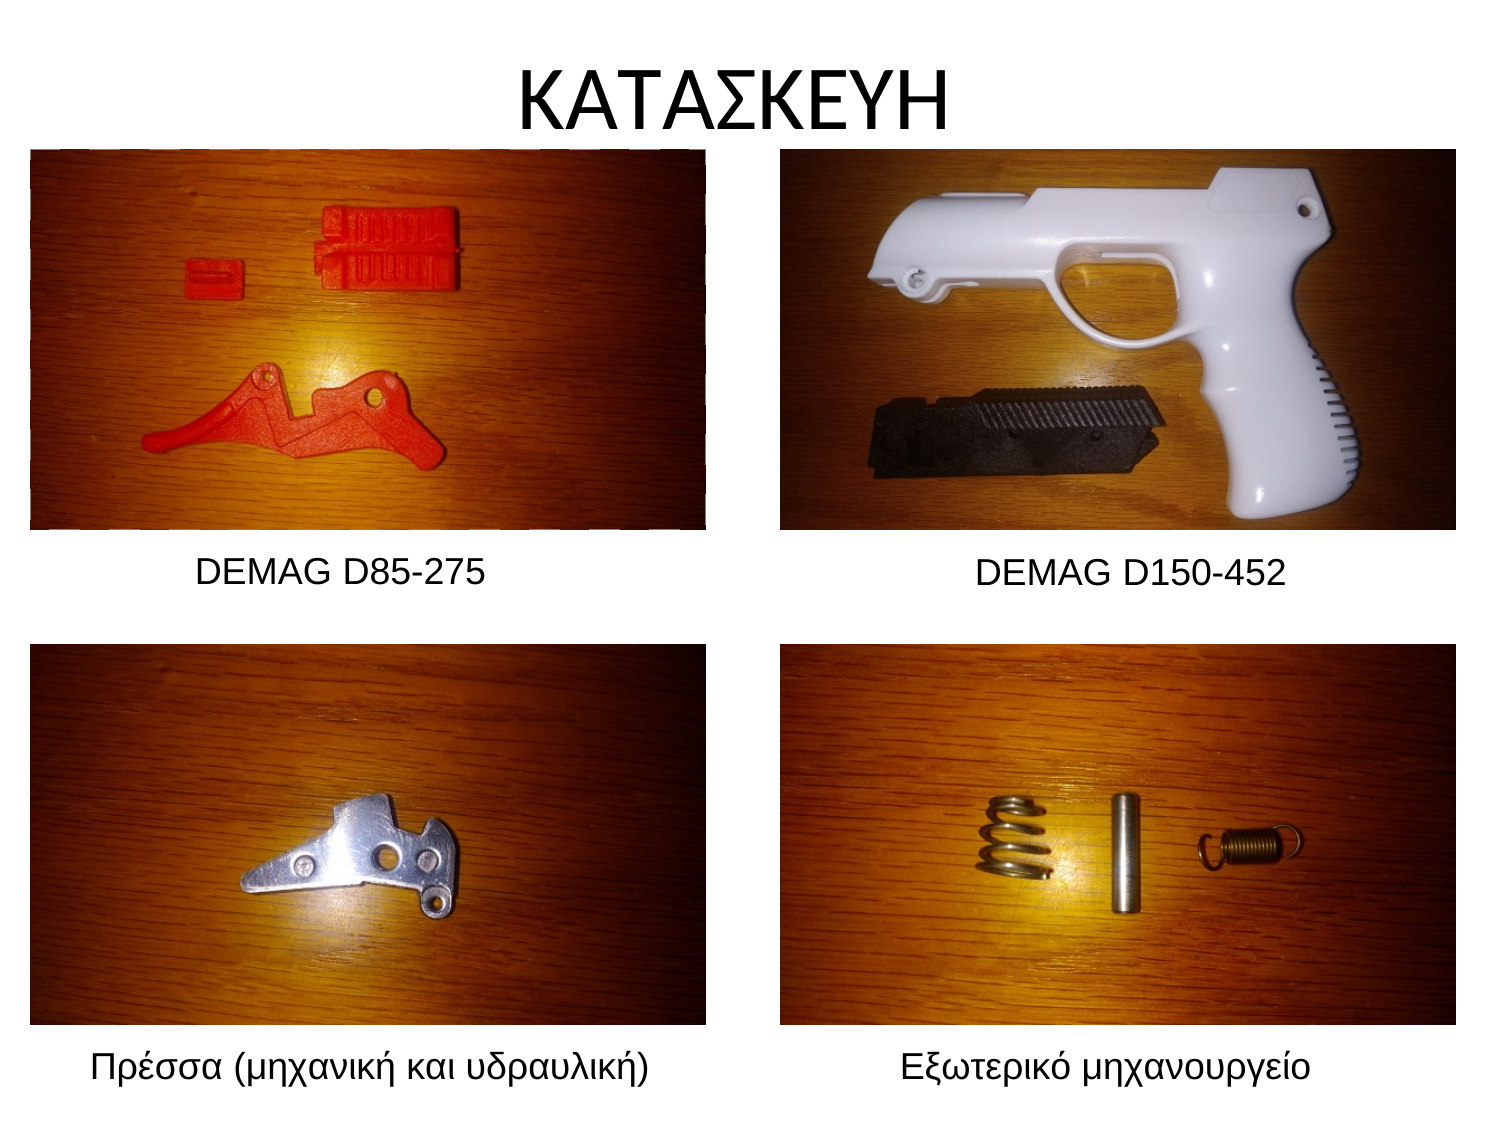

# ΚΑΤΑΣΚΕΥΗ
DEMAG D85-275
DEMAG D150-452
Πρέσσα (μηχανική και υδραυλική)
Εξωτερικό μηχανουργείο